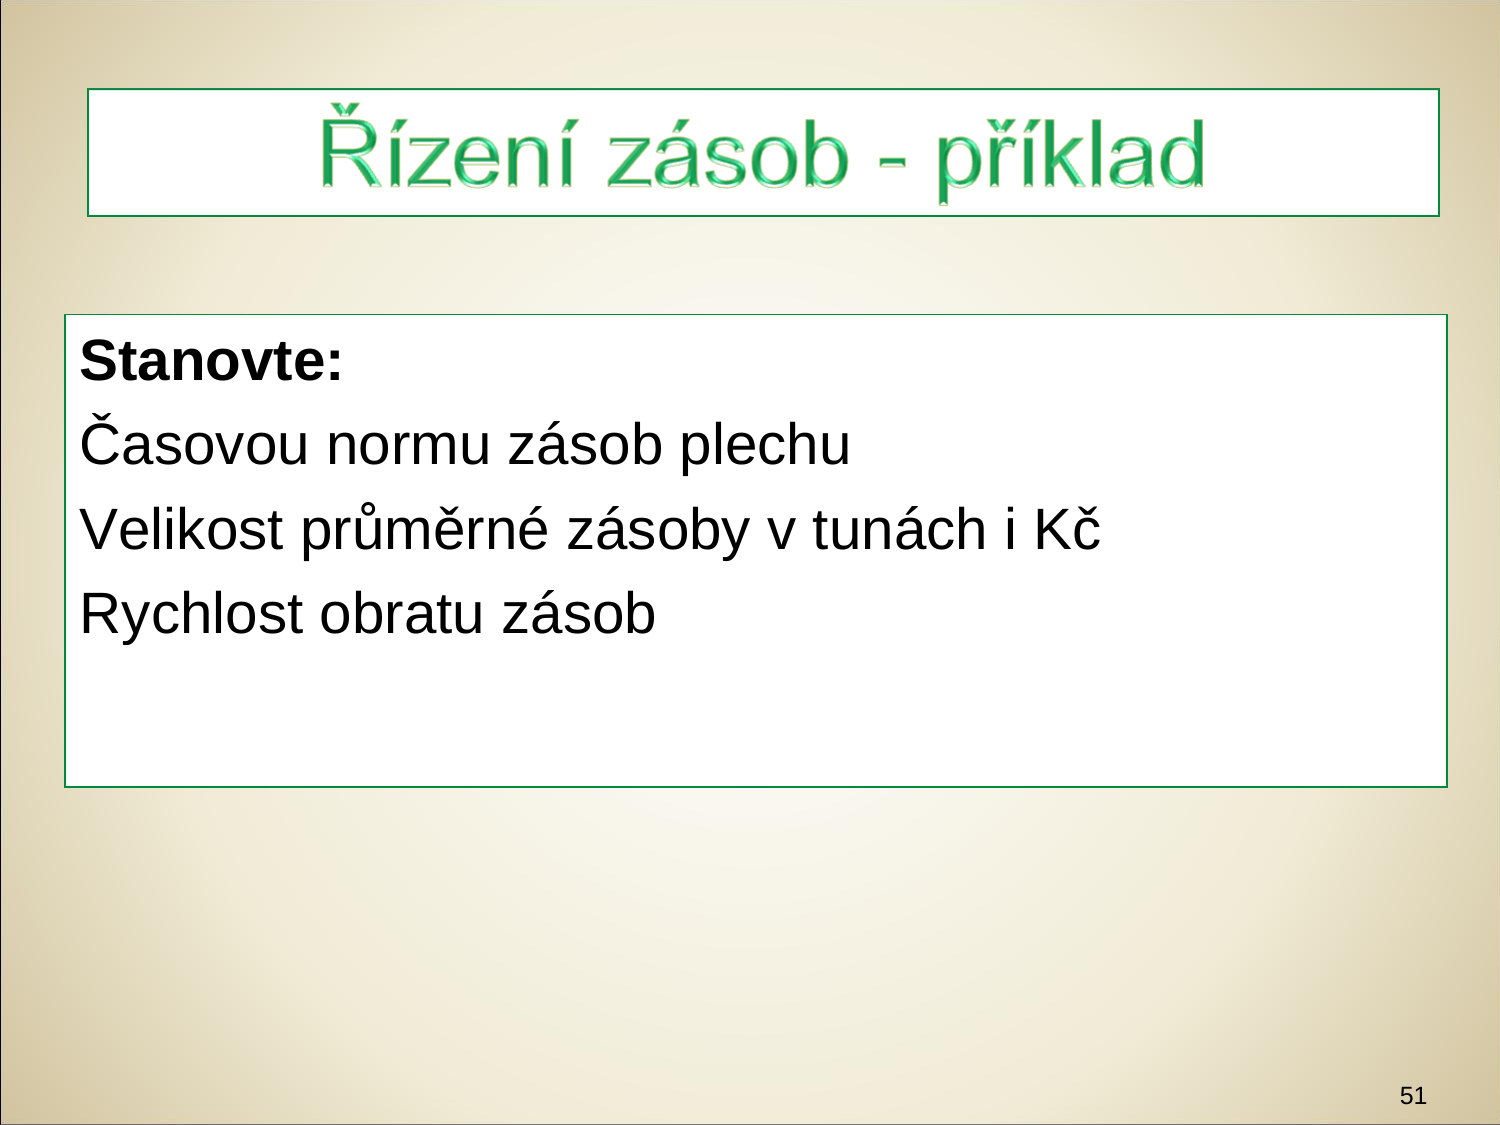

# Stanovte:
Časovou normu zásob plechu
Velikost průměrné zásoby v tunách i Kč
Rychlost obratu zásob